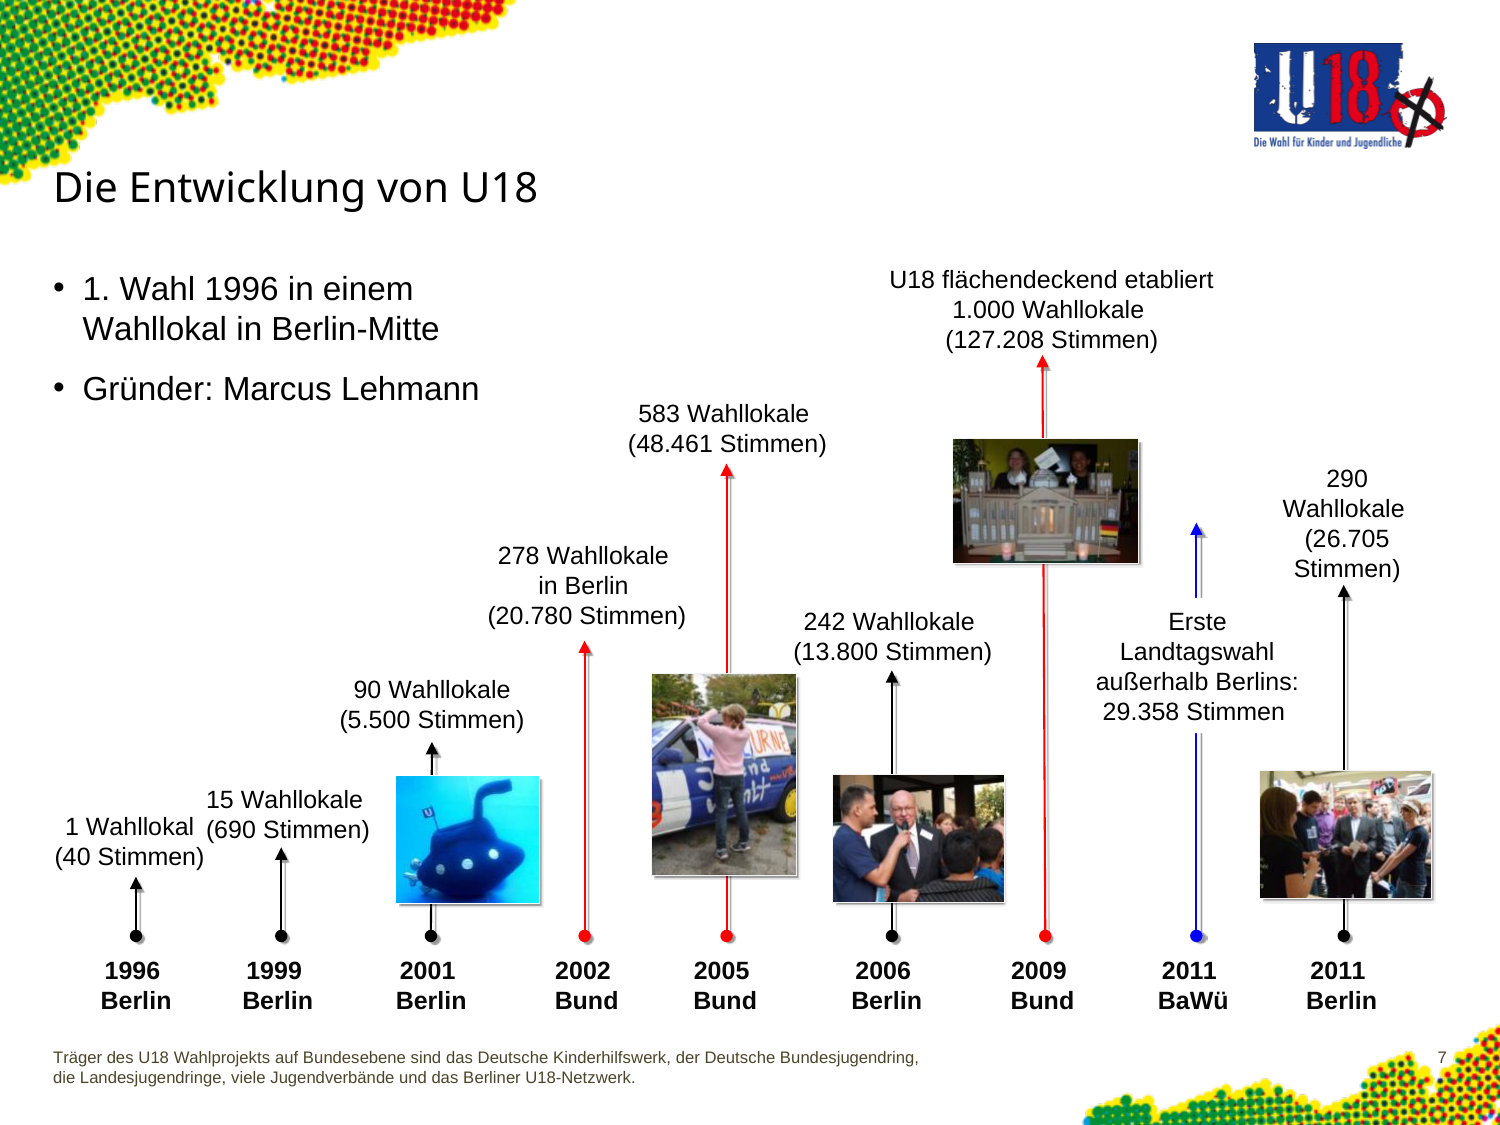

# Die Entwicklung von U18
U18 flächendeckend etabliert
1.000 Wahllokale
(127.208 Stimmen)
1. Wahl 1996 in einem
Wahllokal in Berlin-Mitte
Gründer: Marcus Lehmann
583 Wahllokale
(48.461 Stimmen)
290 Wahllokale
(26.705 Stimmen)
278 Wahllokale
in Berlin
(20.780 Stimmen)
Erste Landtagswahl außerhalb Berlins:
29.358 Stimmen
242 Wahllokale
(13.800 Stimmen)
90 Wahllokale
(5.500 Stimmen)
15 Wahllokale
(690 Stimmen)
1 Wahllokal
(40 Stimmen)
1996
Berlin
1999
Berlin
2001
Berlin
2002
Bund
2005
Bund
2006
Berlin
2009
Bund
2011
BaWü
2011
Berlin
Träger des U18 Wahlprojekts auf Bundesebene sind das Deutsche Kinderhilfswerk, der Deutsche Bundesjugendring,
die Landesjugendringe, viele Jugendverbände und das Berliner U18-Netzwerk.